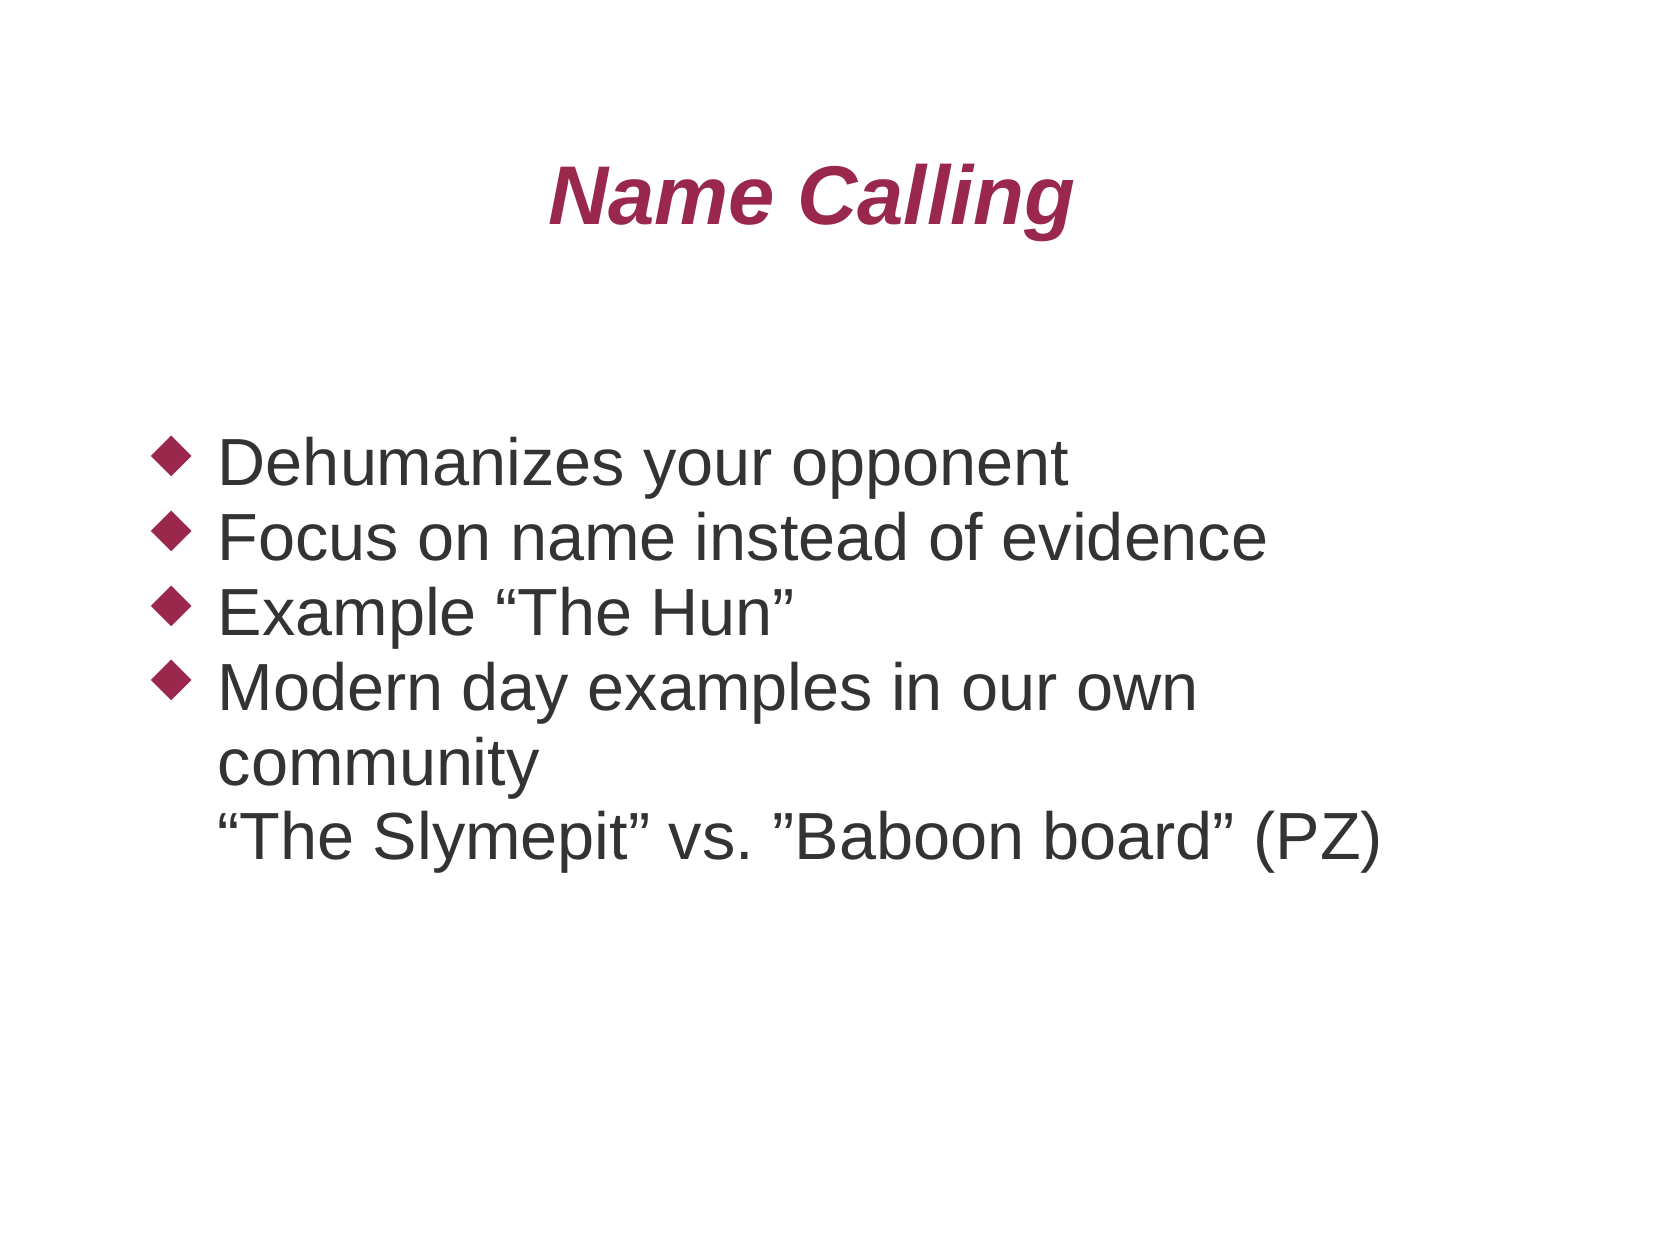

# Name Calling
Dehumanizes your opponent
Focus on name instead of evidence
Example “The Hun”
Modern day examples in our own community
“The Slymepit” vs. ”Baboon board” (PZ)